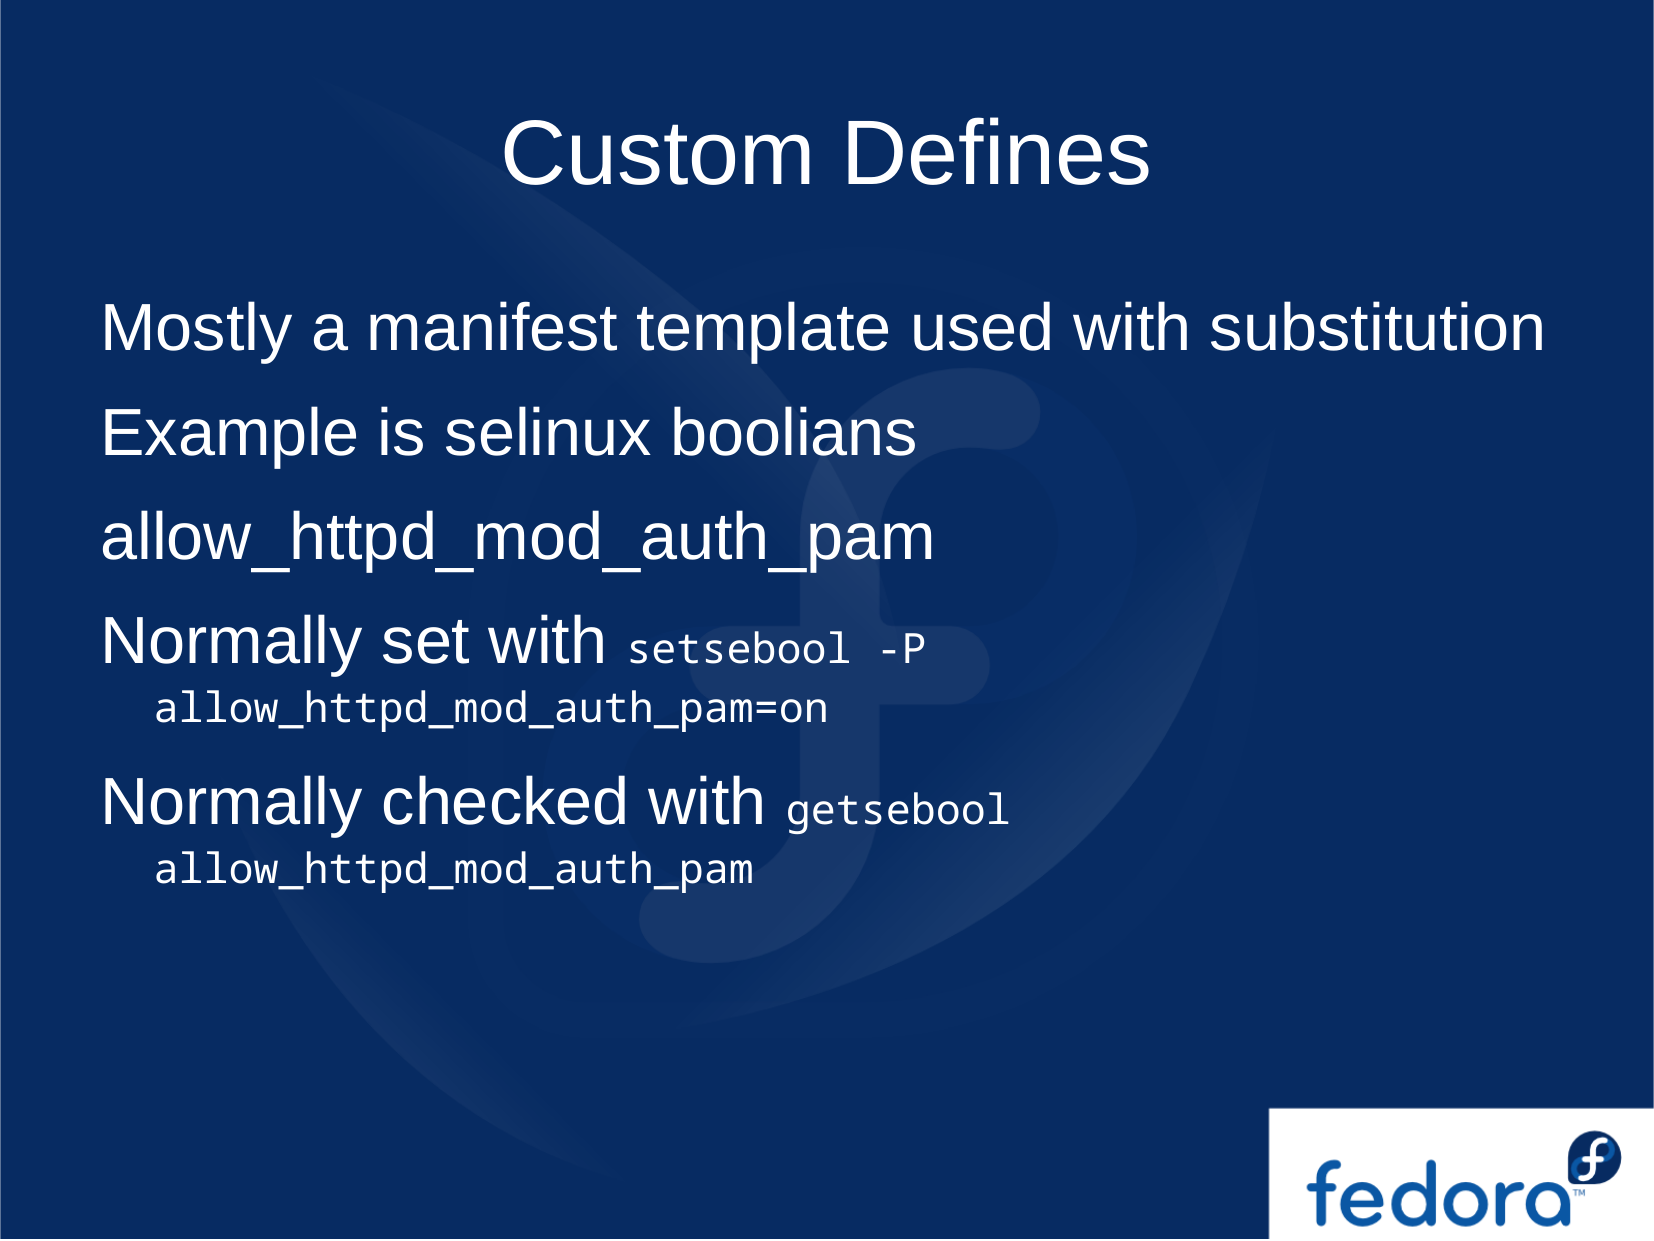

# Custom Defines
Mostly a manifest template used with substitution
Example is selinux boolians
allow_httpd_mod_auth_pam
Normally set with setsebool -P allow_httpd_mod_auth_pam=on
Normally checked with getsebool allow_httpd_mod_auth_pam